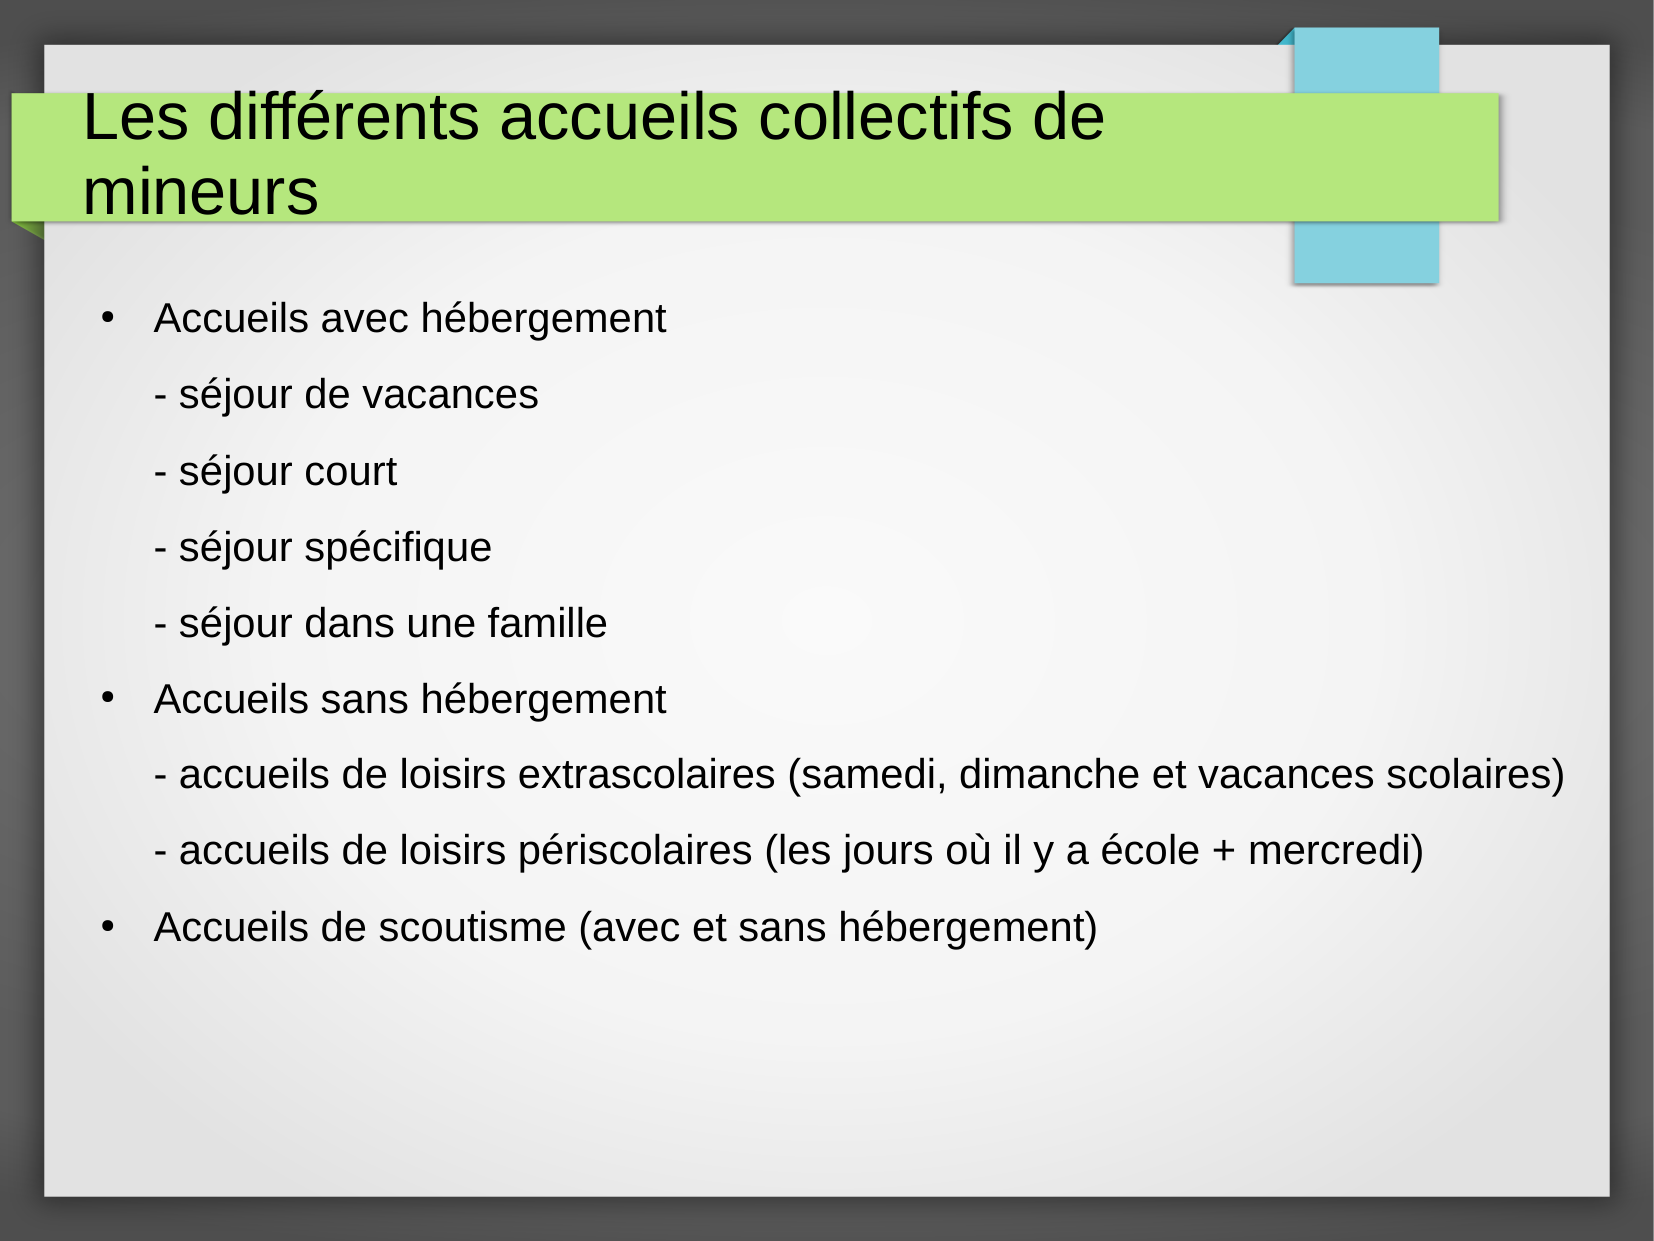

# Les différents accueils collectifs de mineurs
Accueils avec hébergement
- séjour de vacances
- séjour court
- séjour spécifique
- séjour dans une famille
Accueils sans hébergement
- accueils de loisirs extrascolaires (samedi, dimanche et vacances scolaires)
- accueils de loisirs périscolaires (les jours où il y a école + mercredi)
Accueils de scoutisme (avec et sans hébergement)